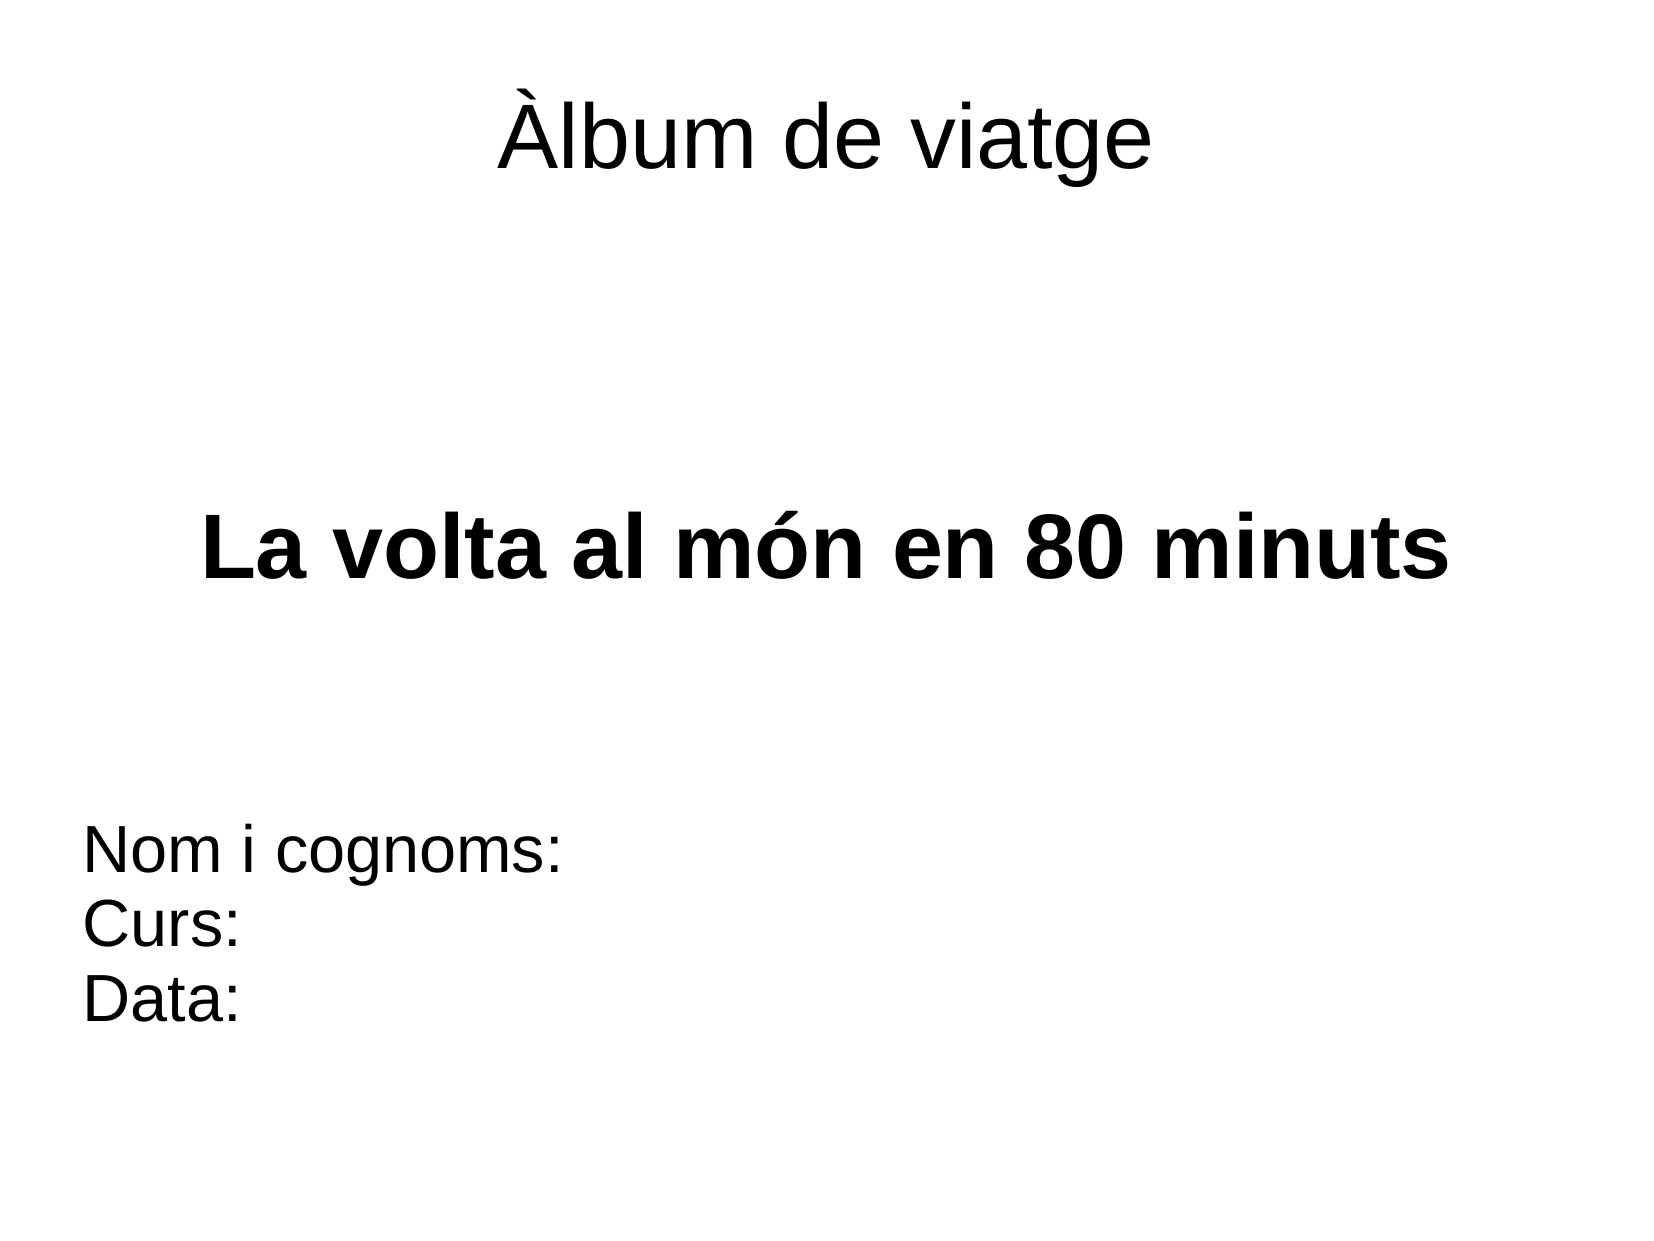

# Àlbum de viatge La volta al món en 80 minuts
Nom i cognoms:
Curs:
Data: